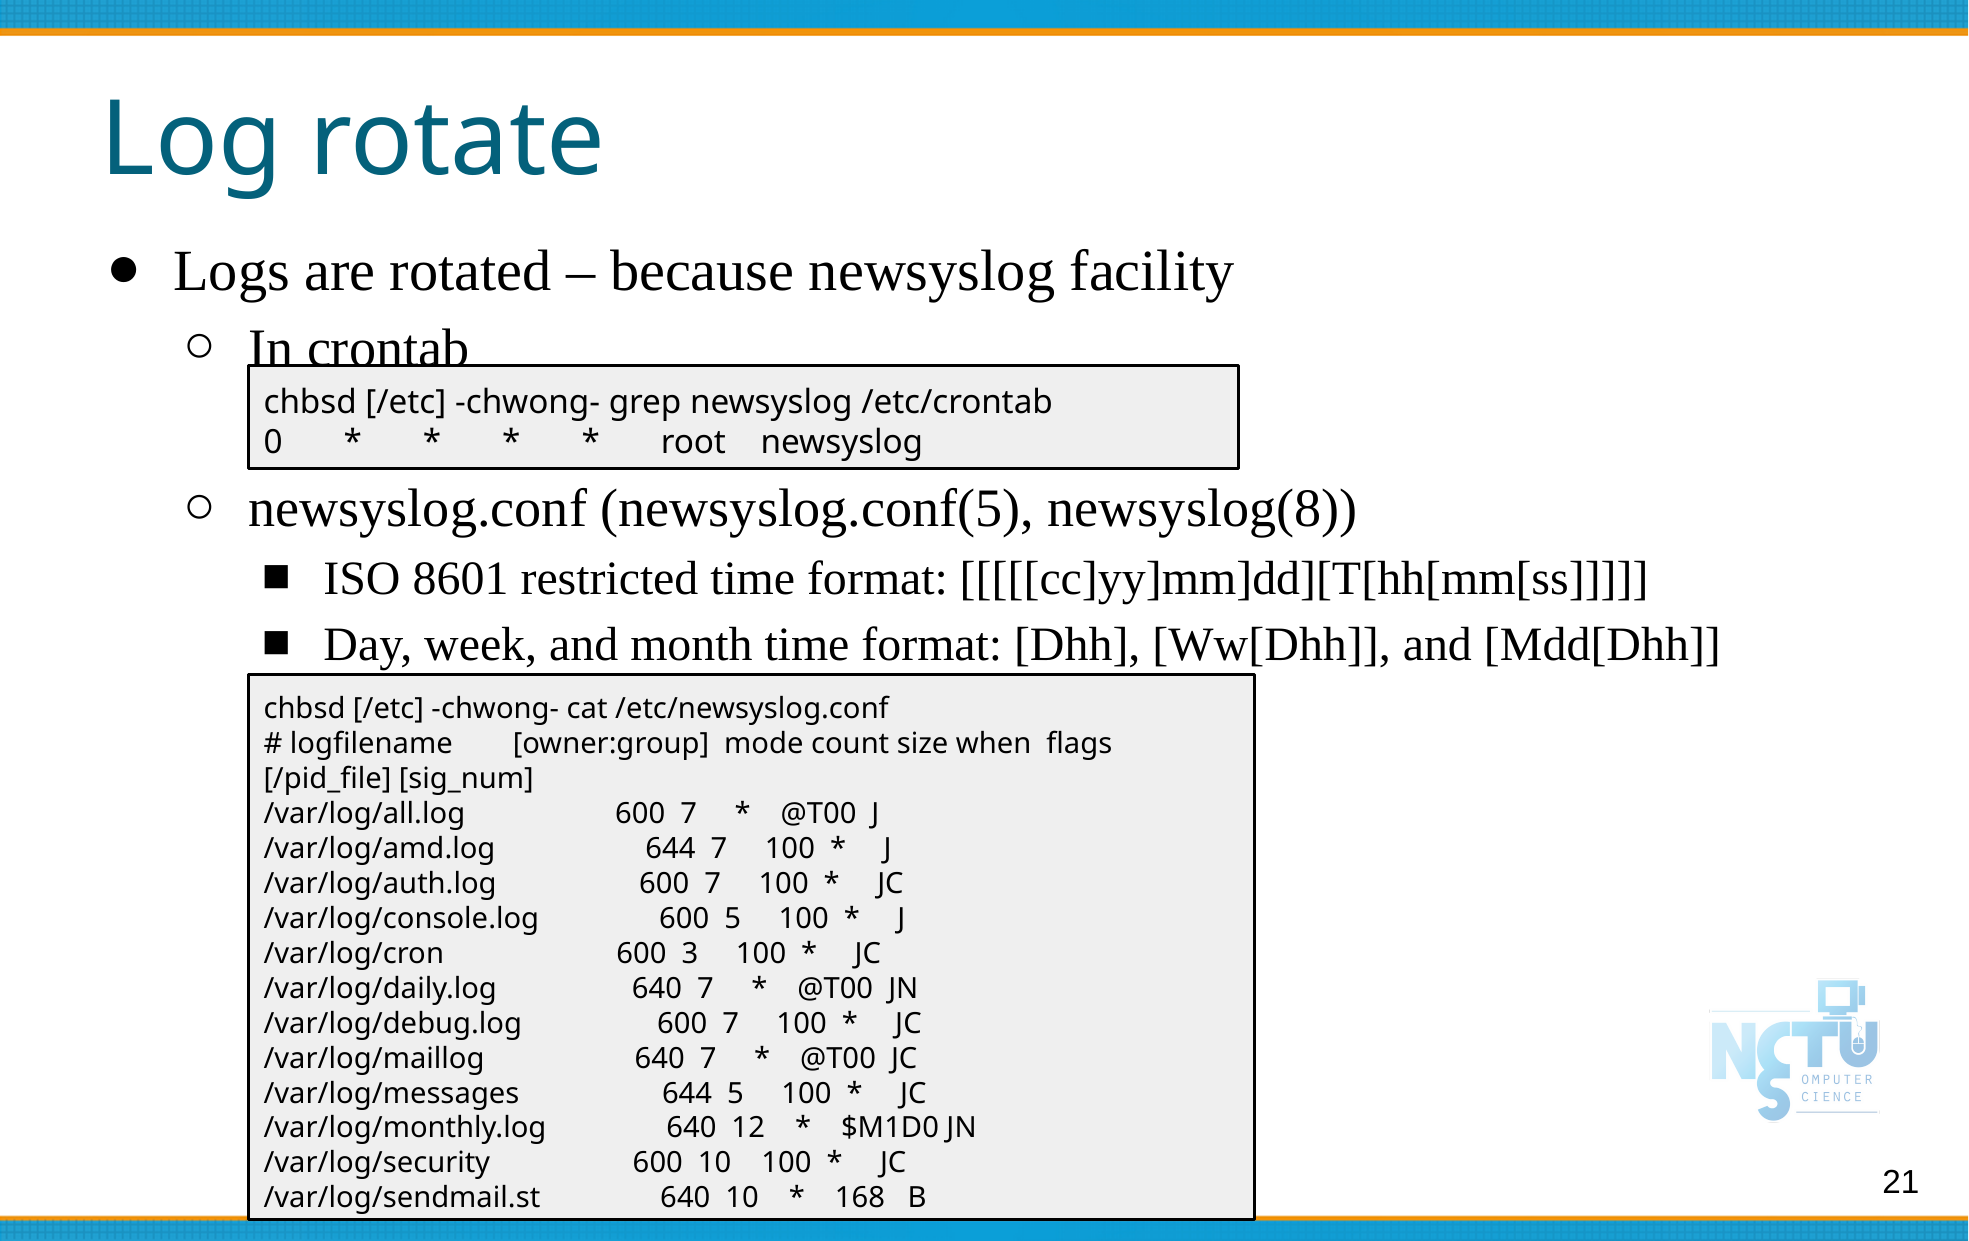

# Log rotate
Logs are rotated – because newsyslog facility
In crontab
newsyslog.conf (newsyslog.conf(5), newsyslog(8))
ISO 8601 restricted time format: [[[[[cc]yy]mm]dd][T[hh[mm[ss]]]]]
Day, week, and month time format: [Dhh], [Ww[Dhh]], and [Mdd[Dhh]]
chbsd [/etc] -chwong- grep newsyslog /etc/crontab
0 * * * * root newsyslog
chbsd [/etc] -chwong- cat /etc/newsyslog.conf
# logfilename [owner:group] mode count size when flags [/pid_file] [sig_num]
/var/log/all.log 600 7 * @T00 J
/var/log/amd.log 644 7 100 * J
/var/log/auth.log 600 7 100 * JC
/var/log/console.log 600 5 100 * J
/var/log/cron 600 3 100 * JC
/var/log/daily.log 640 7 * @T00 JN
/var/log/debug.log 600 7 100 * JC
/var/log/maillog 640 7 * @T00 JC
/var/log/messages 644 5 100 * JC
/var/log/monthly.log 640 12 * $M1D0 JN
/var/log/security 600 10 100 * JC
/var/log/sendmail.st 640 10 * 168 B